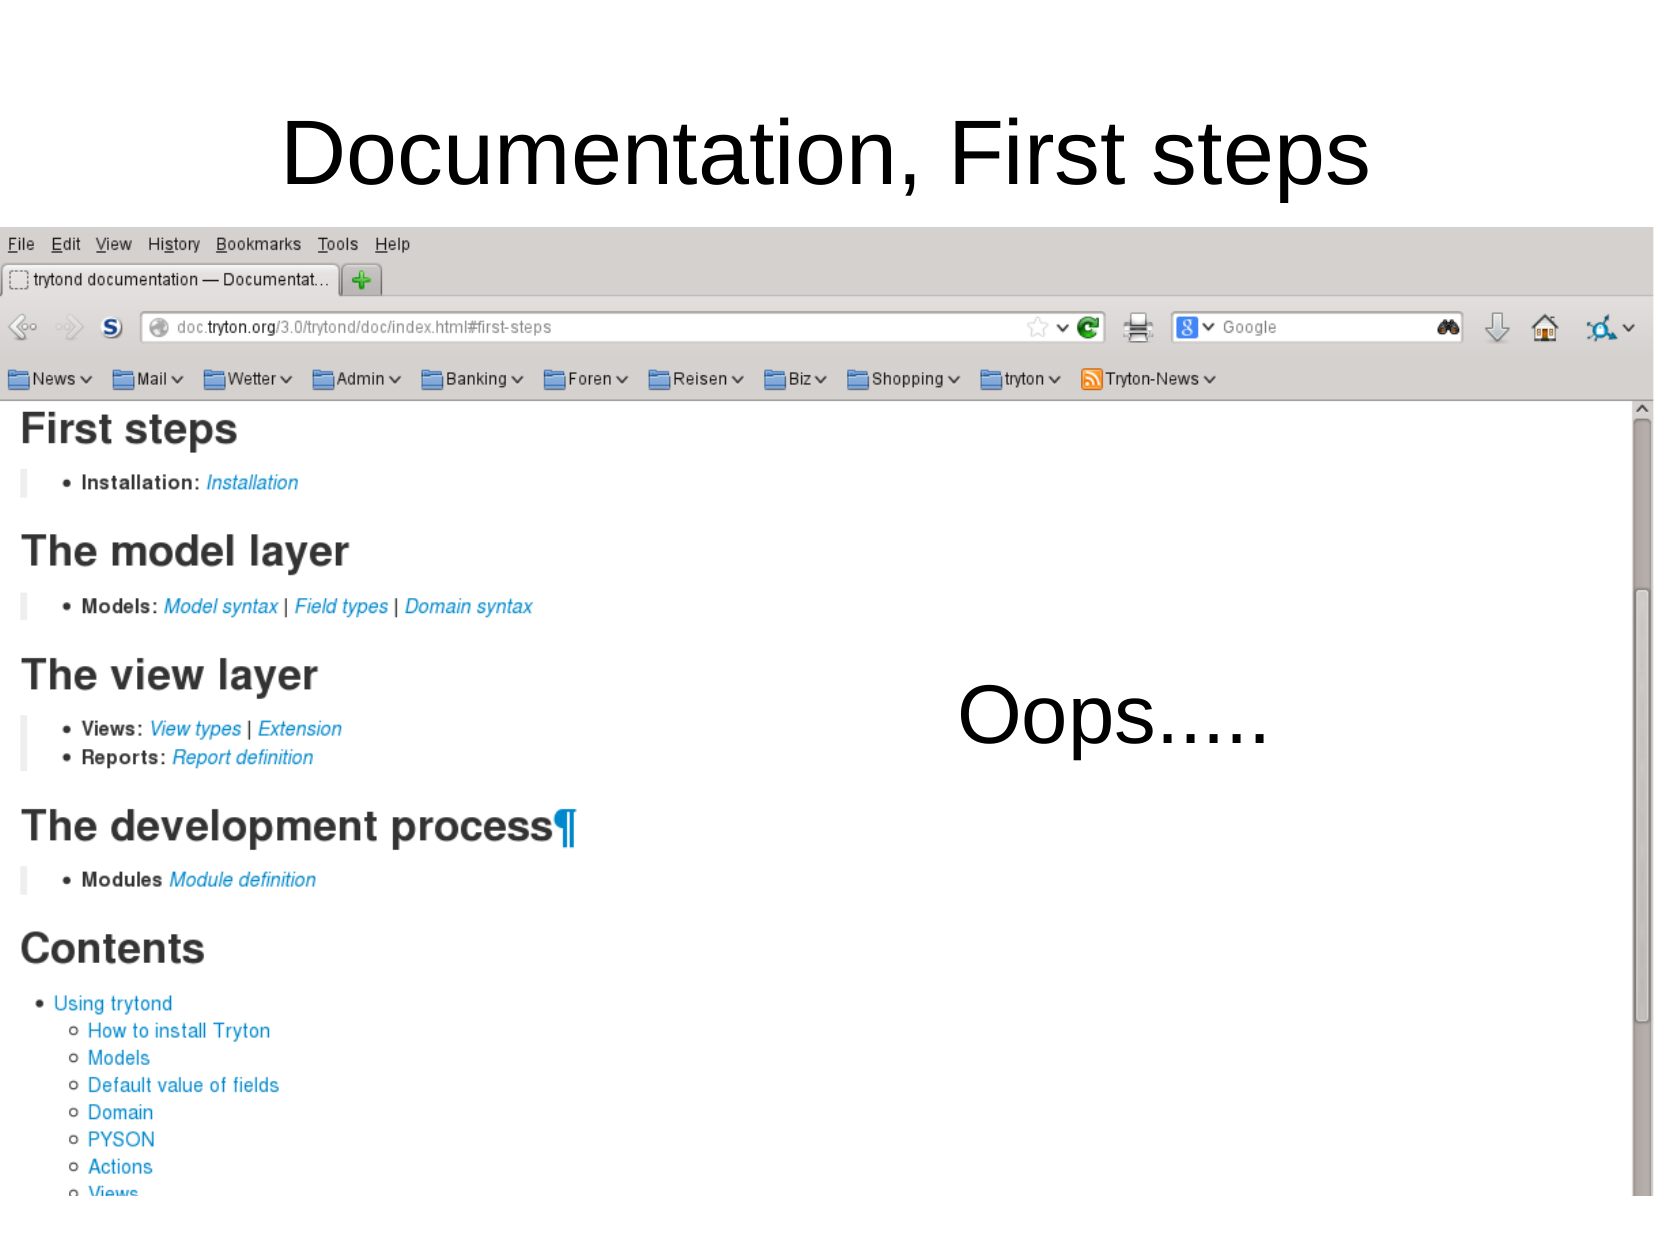

# Documentation, First steps
Oops.....
(c) 2013 Dr. Axel Braun
3